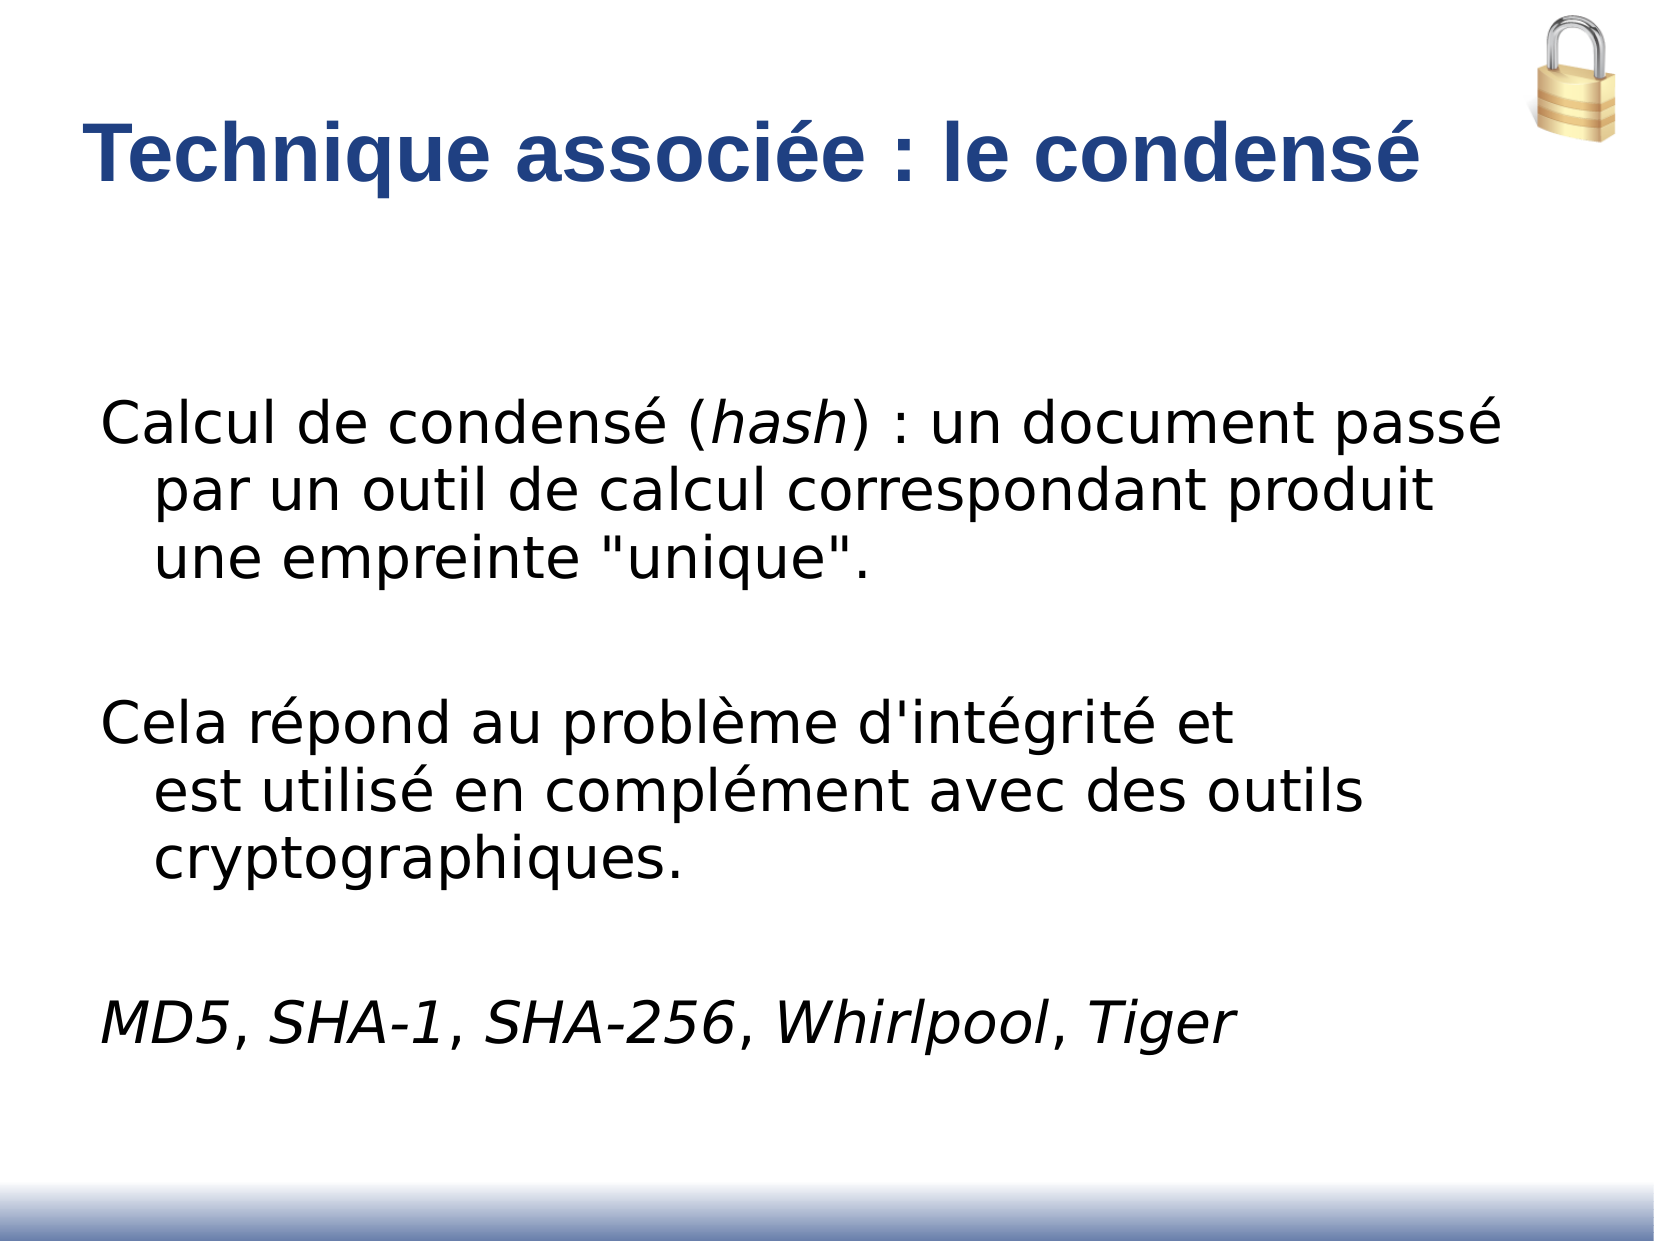

# Technique associée : le condensé
Calcul de condensé (hash) : un document passé par un outil de calcul correspondant produit
une empreinte "unique".
Cela répond au problème d'intégrité et
est utilisé en complément avec des outils cryptographiques.
MD5, SHA-1, SHA-256, Whirlpool, Tiger